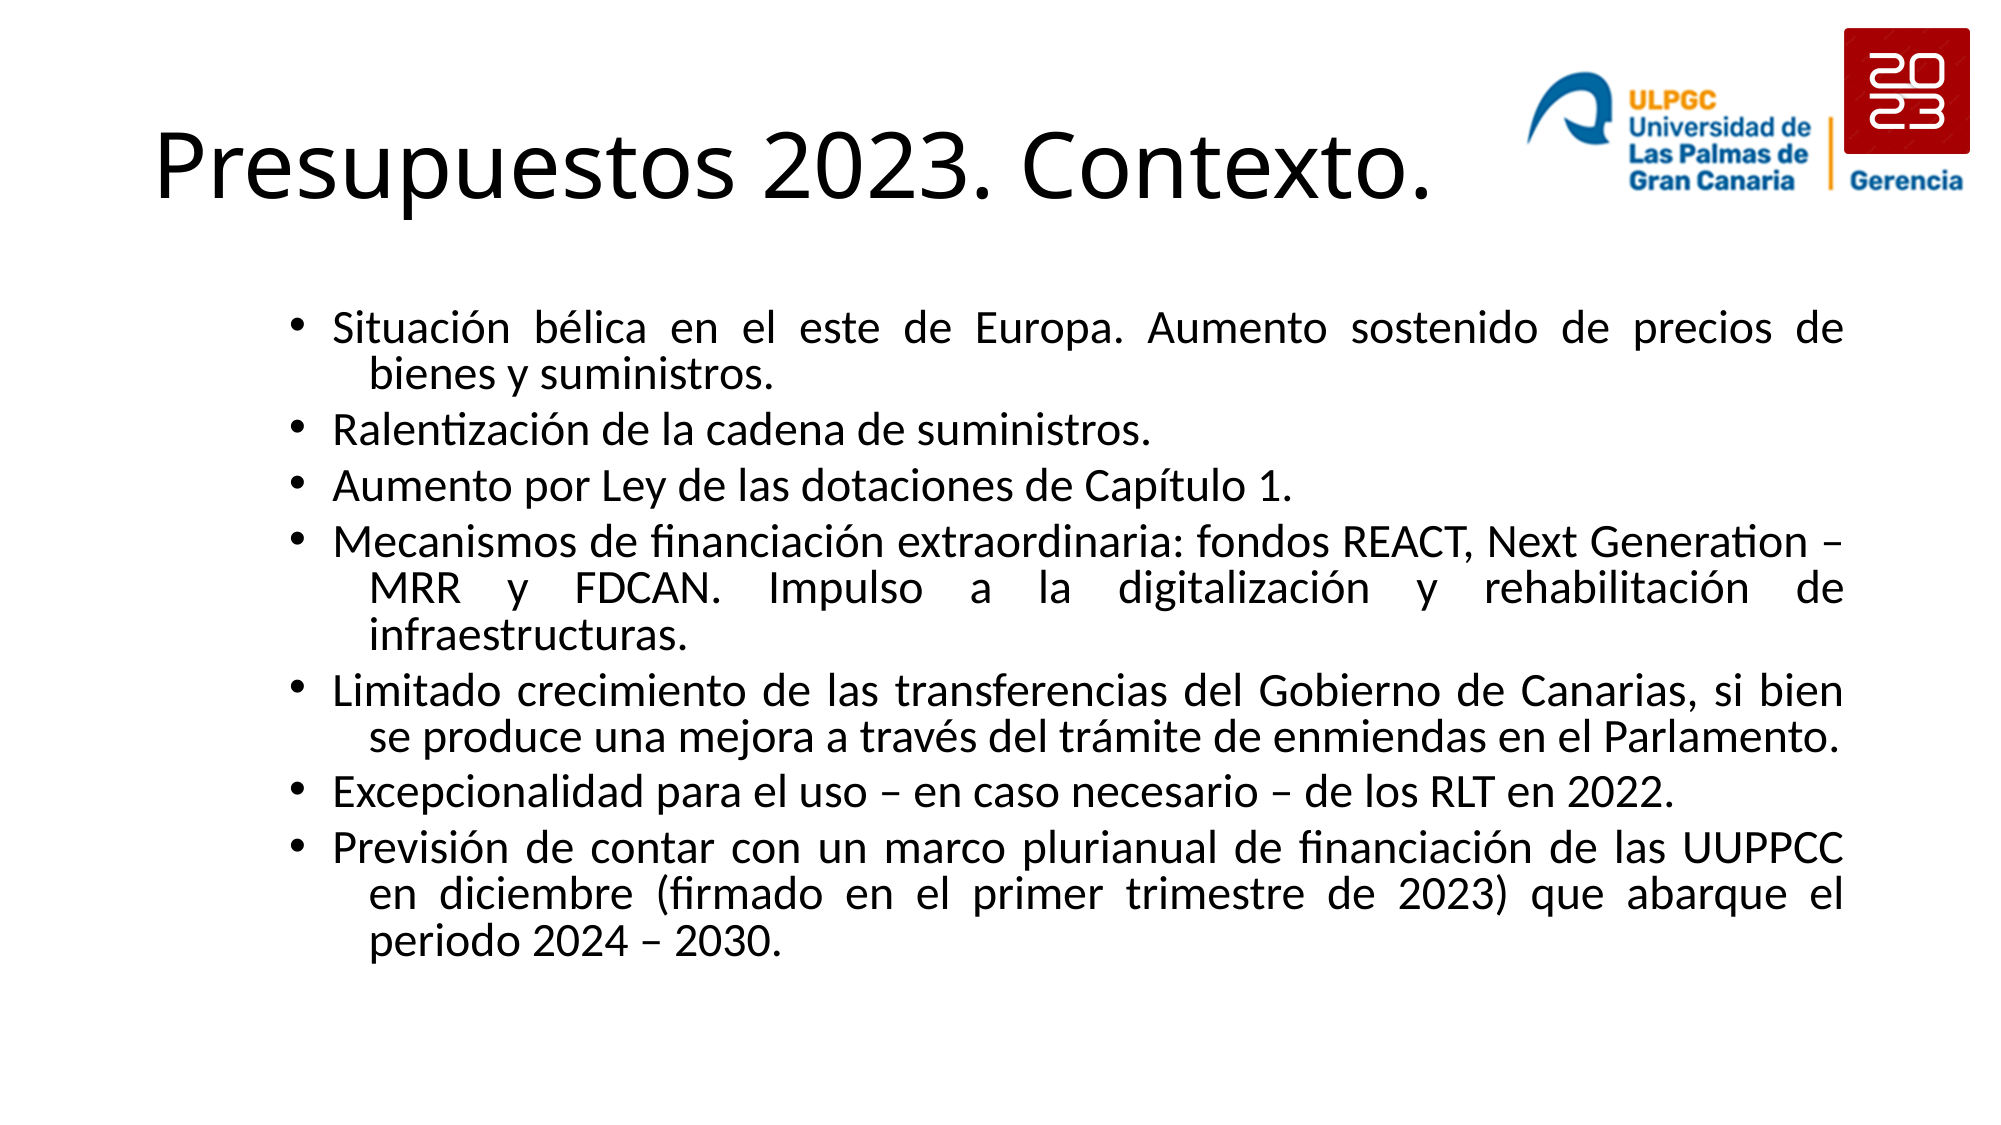

# Presupuestos 2023. Contexto.
Situación bélica en el este de Europa. Aumento sostenido de precios de bienes y suministros.
Ralentización de la cadena de suministros.
Aumento por Ley de las dotaciones de Capítulo 1.
Mecanismos de financiación extraordinaria: fondos REACT, Next Generation – MRR y FDCAN. Impulso a la digitalización y rehabilitación de infraestructuras.
Limitado crecimiento de las transferencias del Gobierno de Canarias, si bien se produce una mejora a través del trámite de enmiendas en el Parlamento.
Excepcionalidad para el uso – en caso necesario – de los RLT en 2022.
Previsión de contar con un marco plurianual de financiación de las UUPPCC en diciembre (firmado en el primer trimestre de 2023) que abarque el periodo 2024 – 2030.